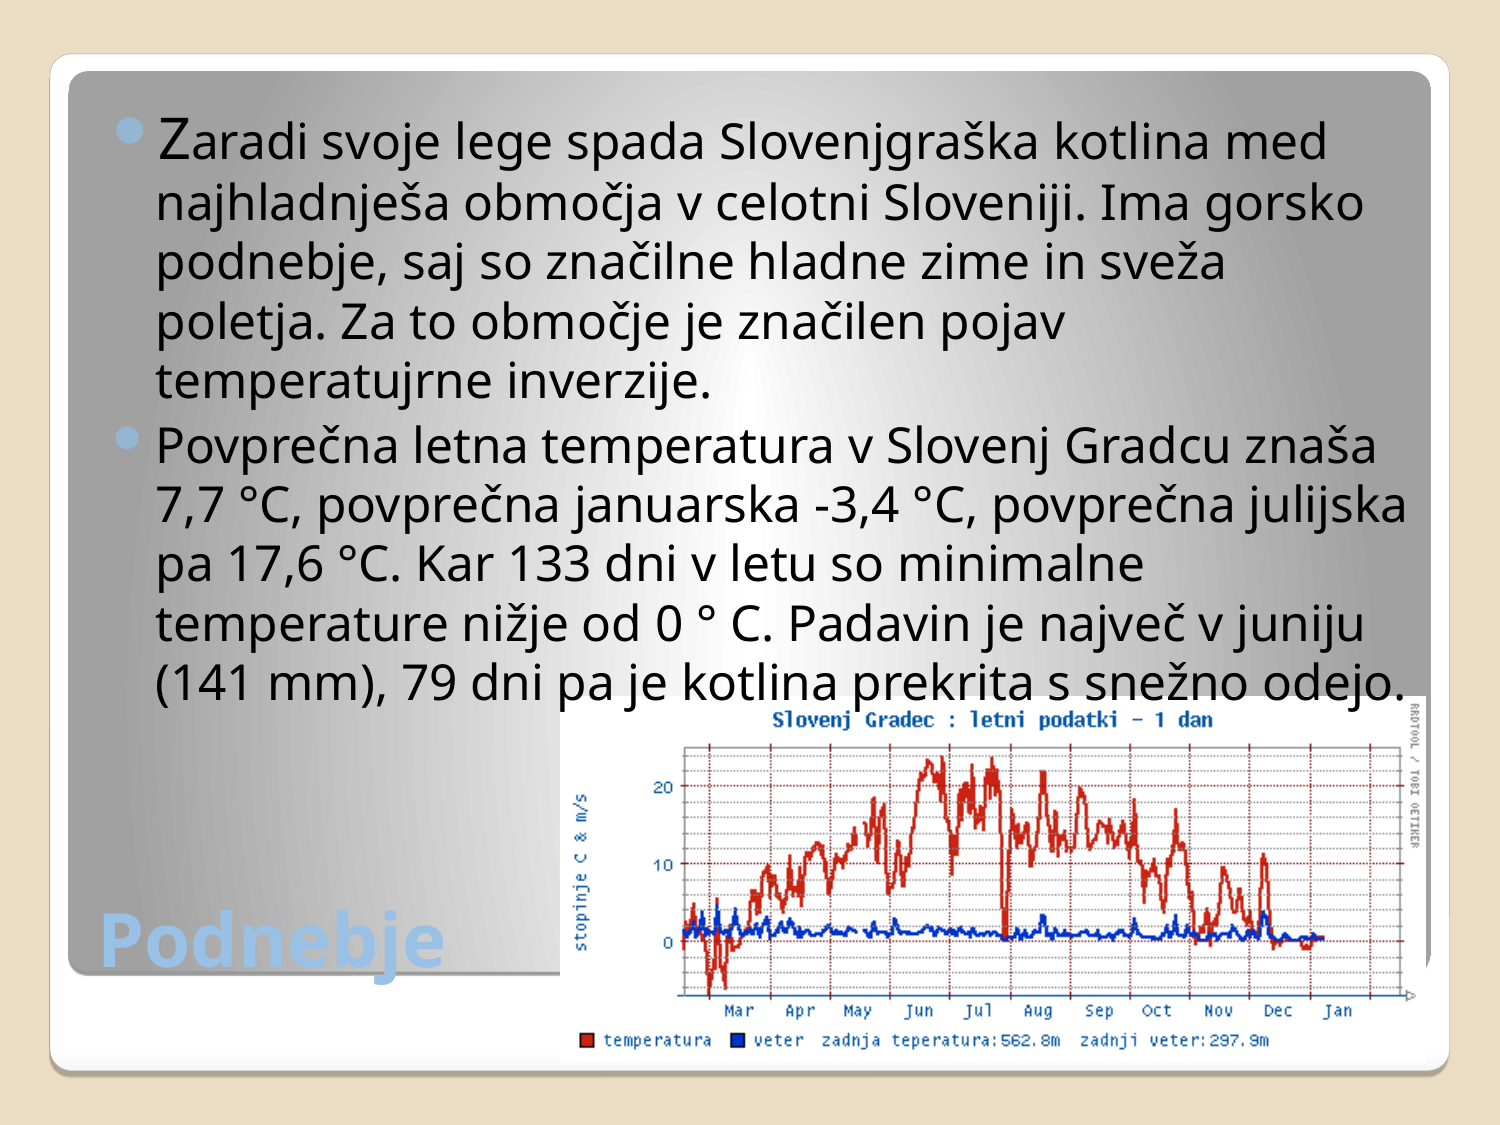

Zaradi svoje lege spada Slovenjgraška kotlina med najhladnješa območja v celotni Sloveniji. Ima gorsko podnebje, saj so značilne hladne zime in sveža poletja. Za to območje je značilen pojav temperatujrne inverzije.
Povprečna letna temperatura v Slovenj Gradcu znaša 7,7 °C, povprečna januarska -3,4 °C, povprečna julijska pa 17,6 °C. Kar 133 dni v letu so minimalne temperature nižje od 0 ° C. Padavin je največ v juniju (141 mm), 79 dni pa je kotlina prekrita s snežno odejo.
# Podnebje